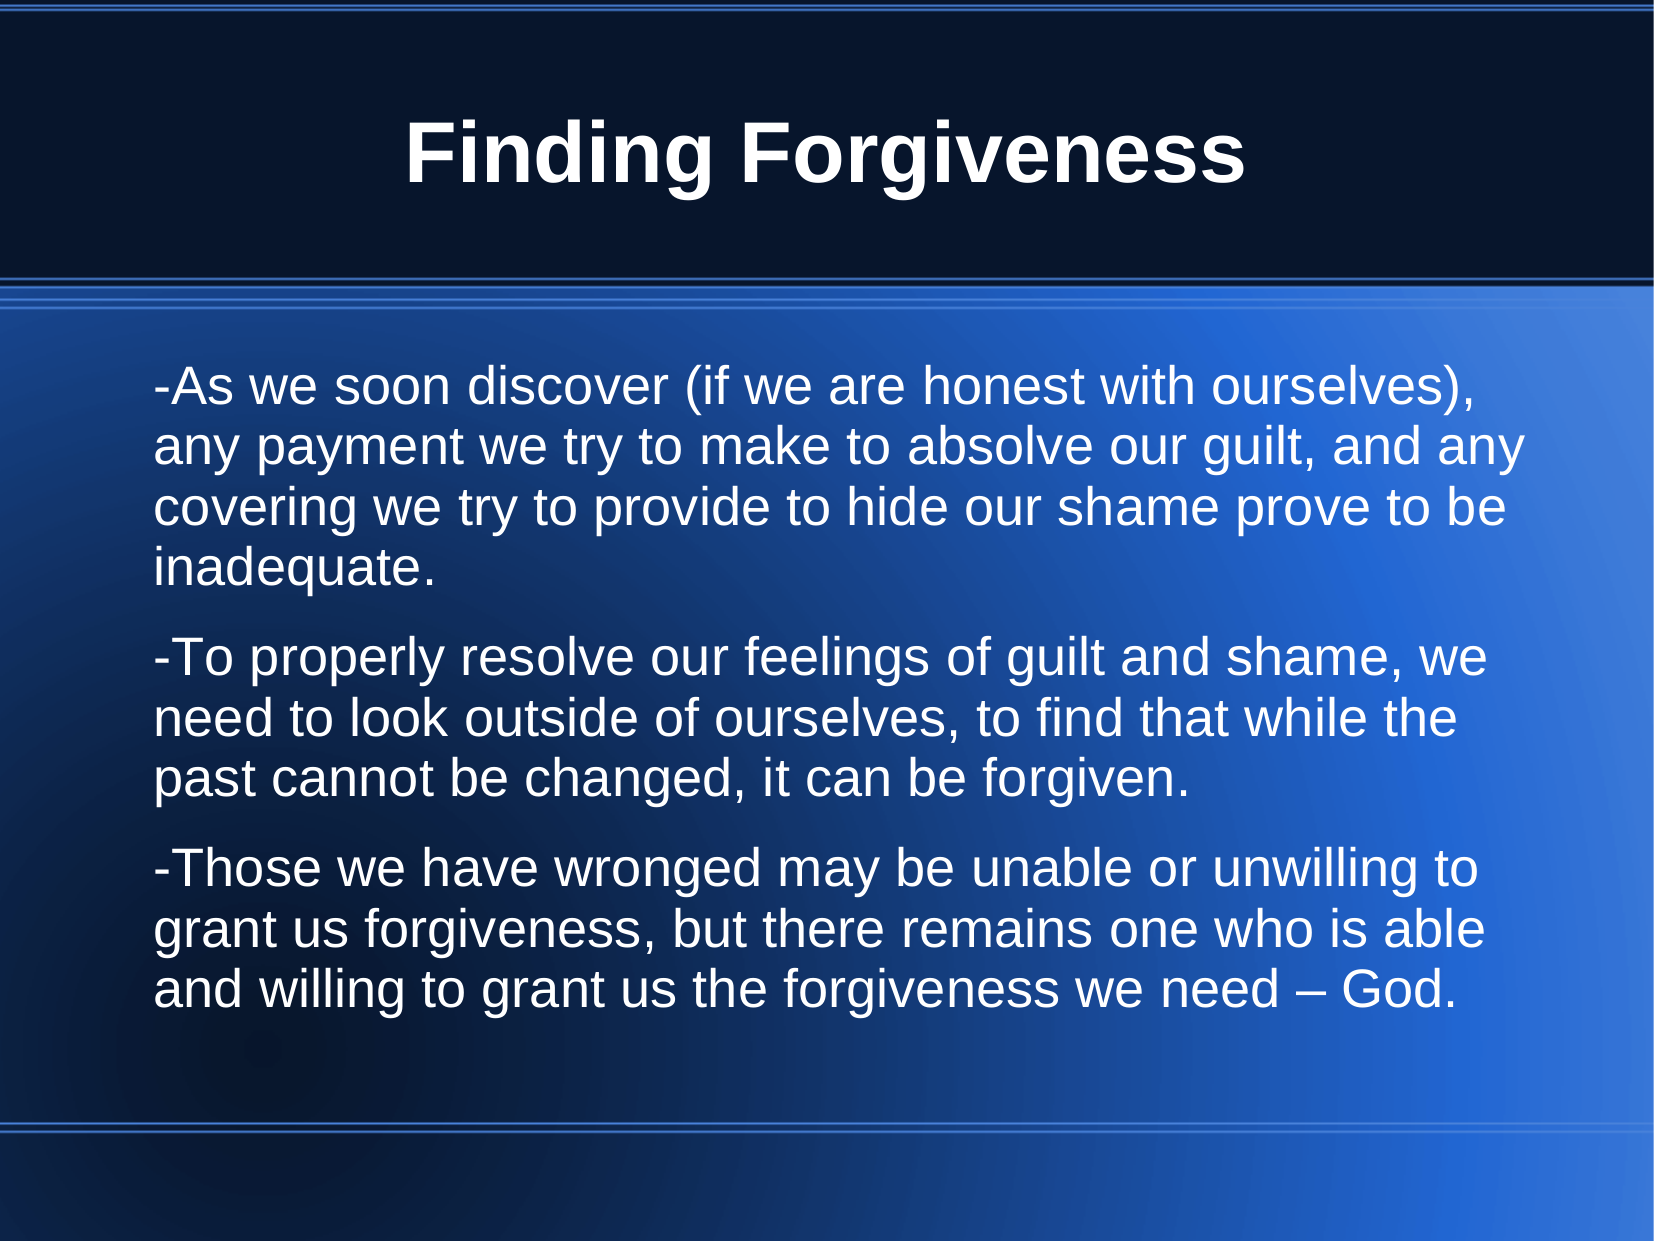

# Finding Forgiveness
-As we soon discover (if we are honest with ourselves), any payment we try to make to absolve our guilt, and any covering we try to provide to hide our shame prove to be inadequate.
-To properly resolve our feelings of guilt and shame, we need to look outside of ourselves, to find that while the past cannot be changed, it can be forgiven.
-Those we have wronged may be unable or unwilling to grant us forgiveness, but there remains one who is able and willing to grant us the forgiveness we need – God.